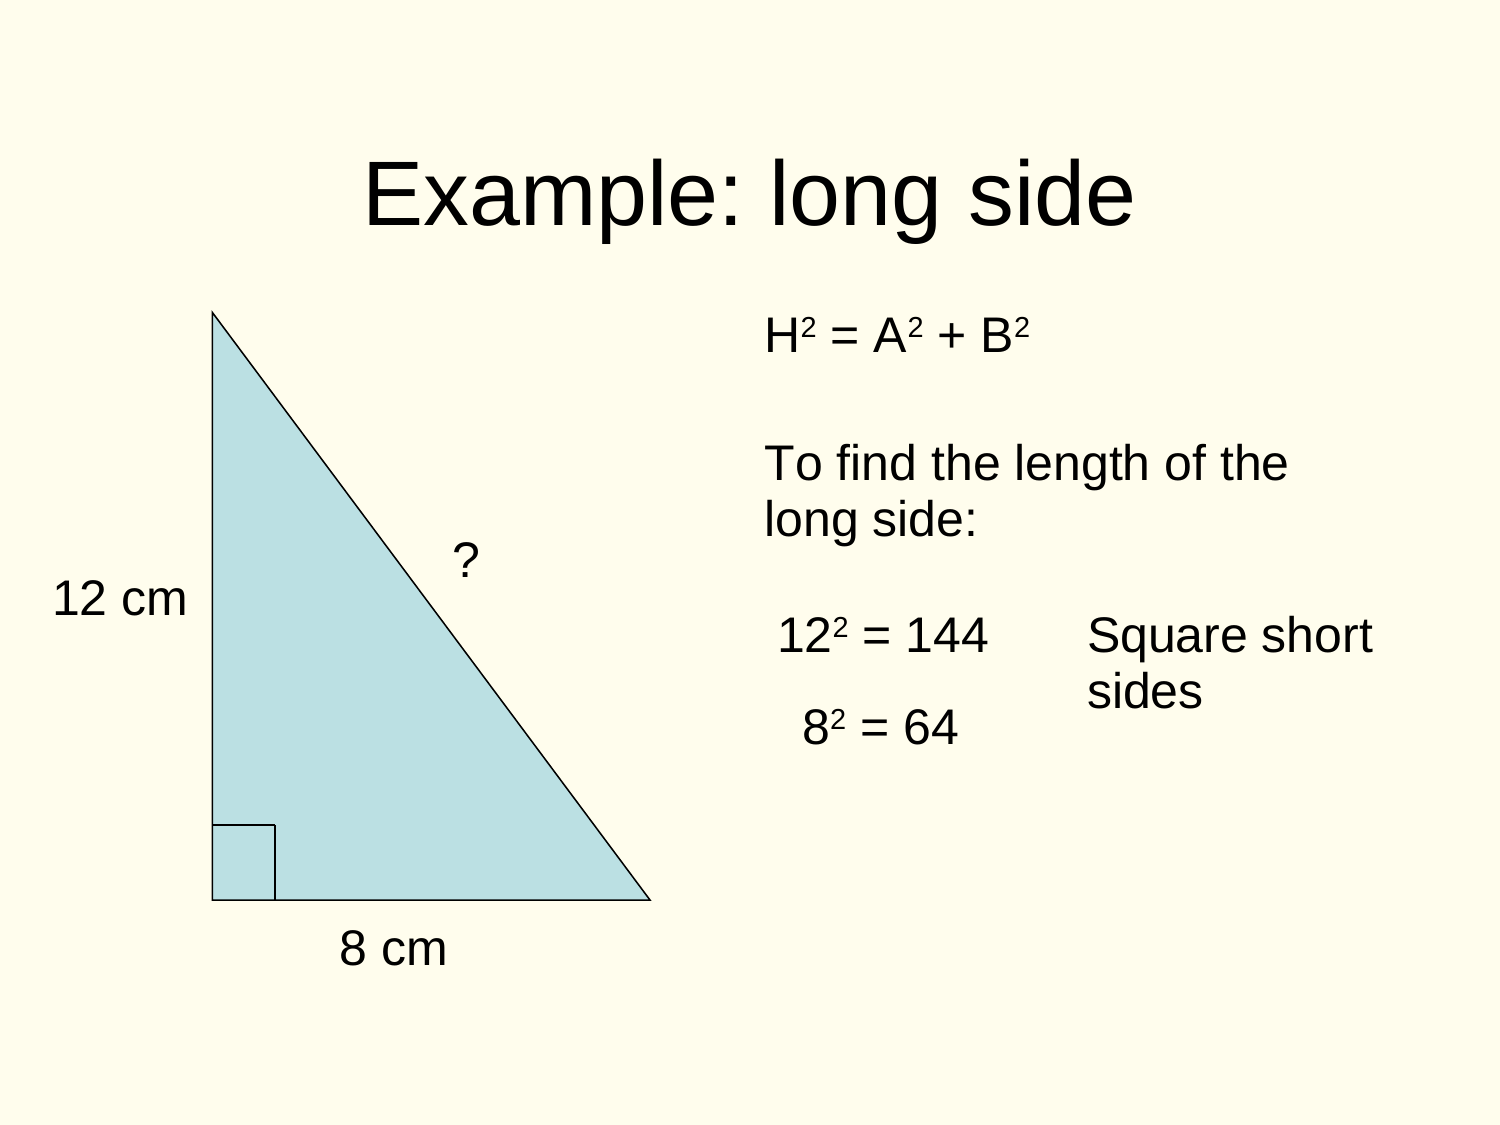

# Example: long side
H2 = A2 + B2
To find the length of the long side:
?
12 cm
122 = 144
Square short sides
82 = 64
8 cm